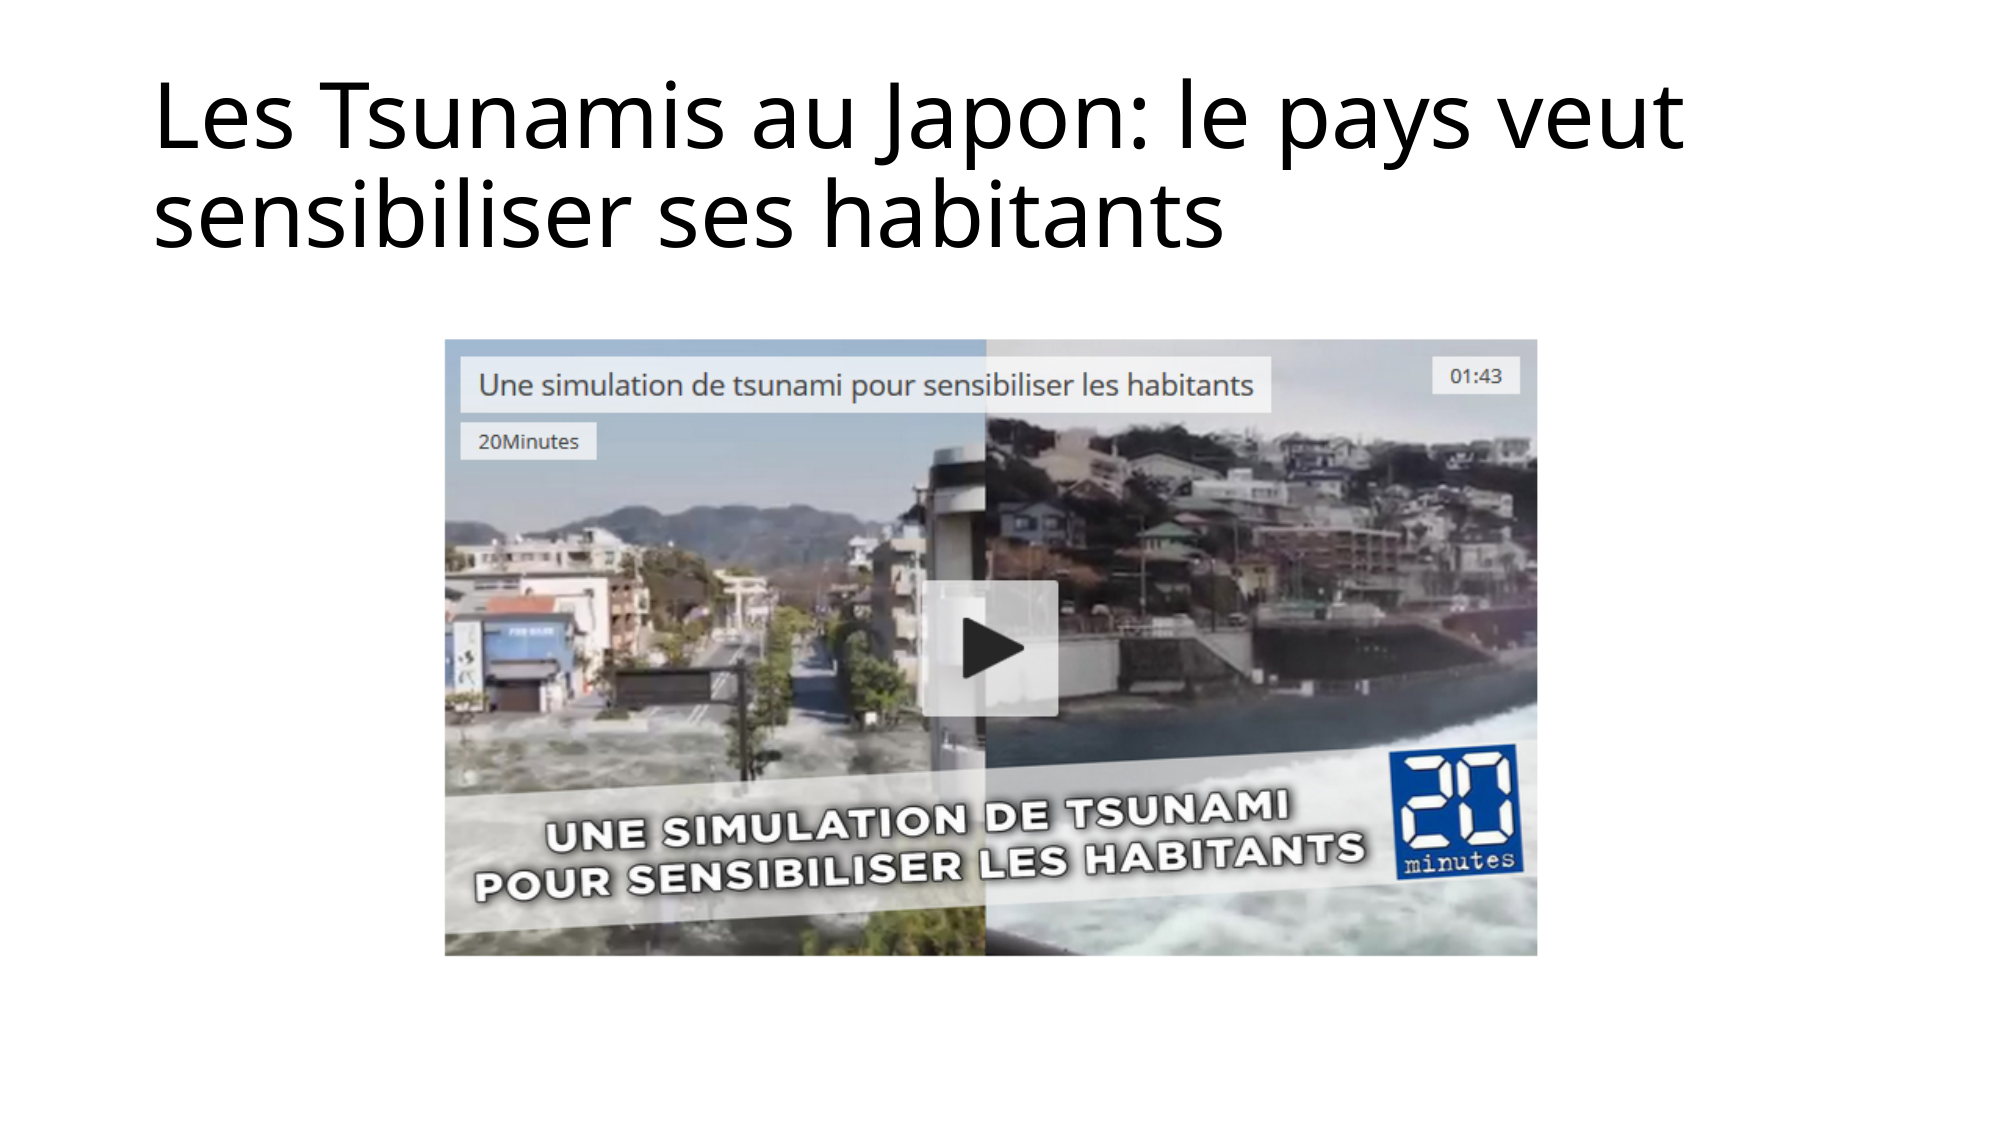

# Les Tsunamis au Japon: le pays veut sensibiliser ses habitants